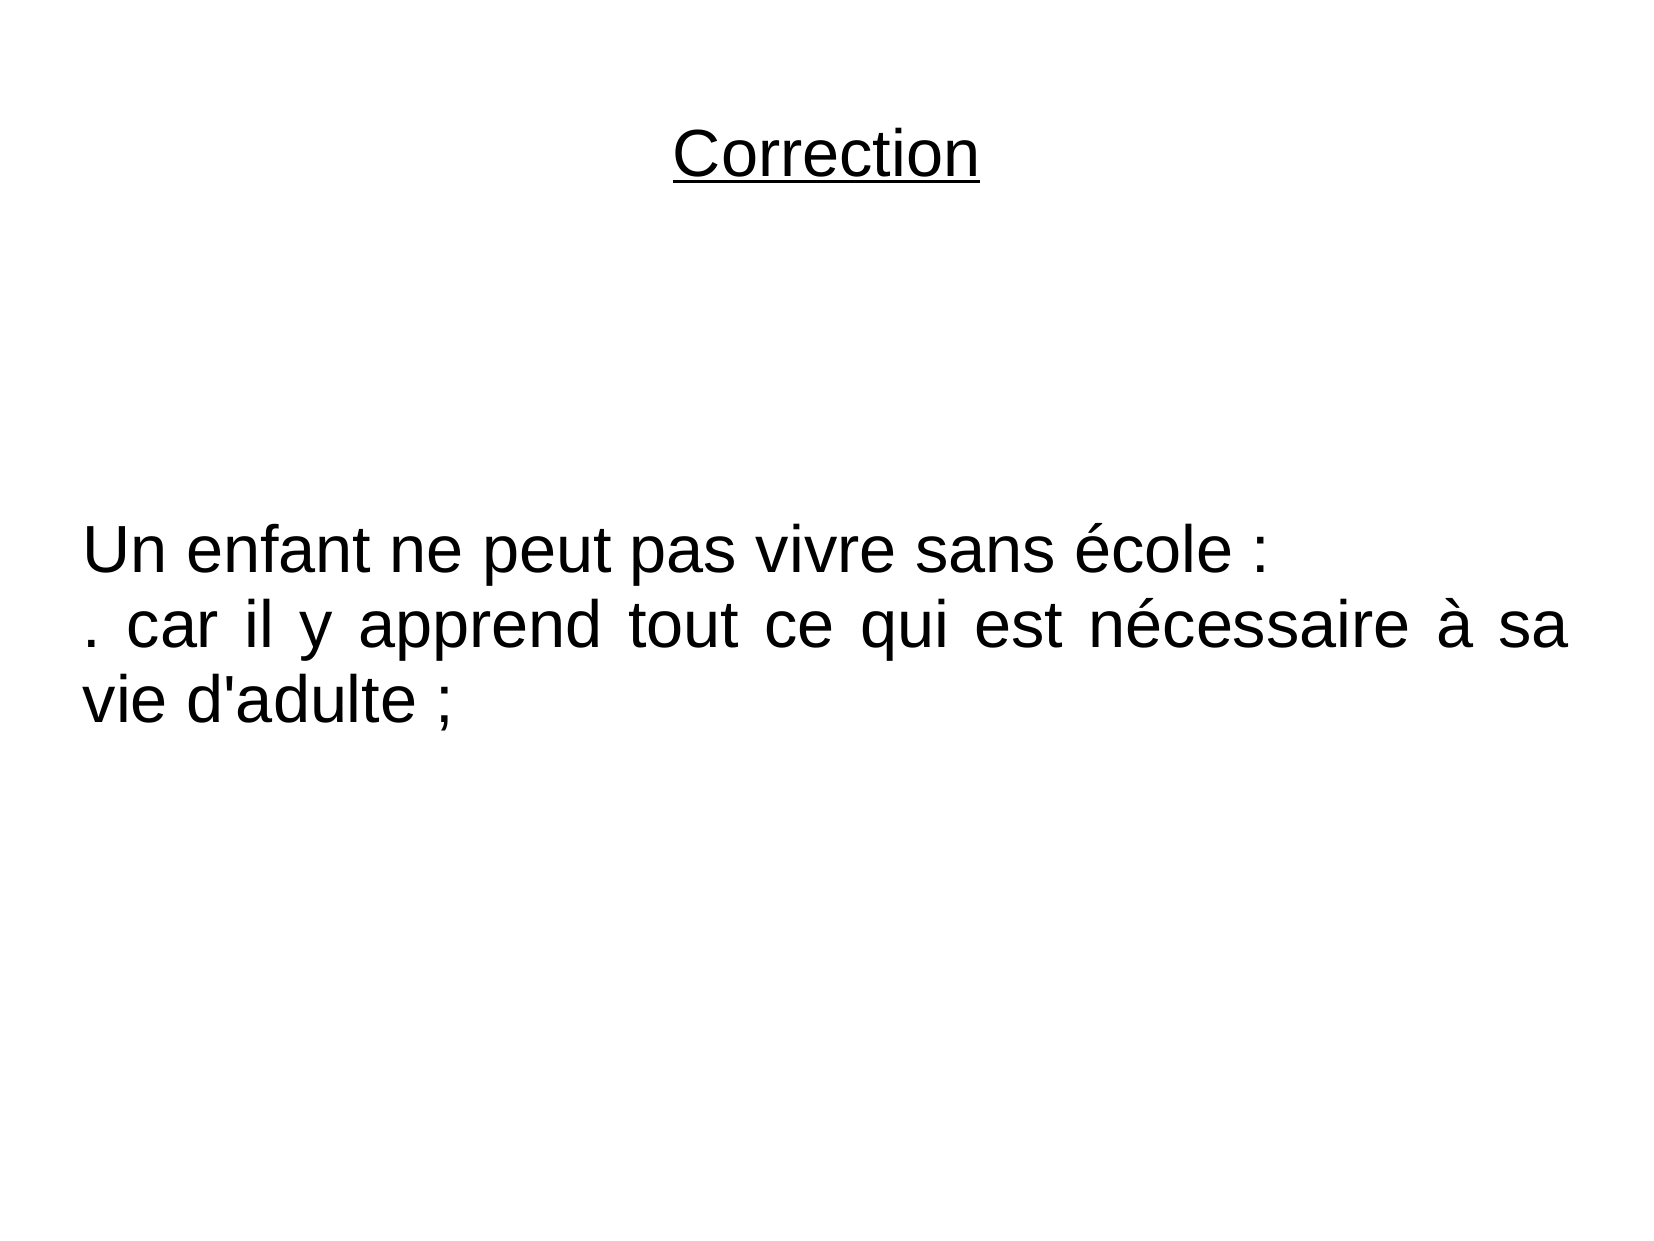

# Correction
Un enfant ne peut pas vivre sans école :
. car il y apprend tout ce qui est nécessaire à sa vie d'adulte ;